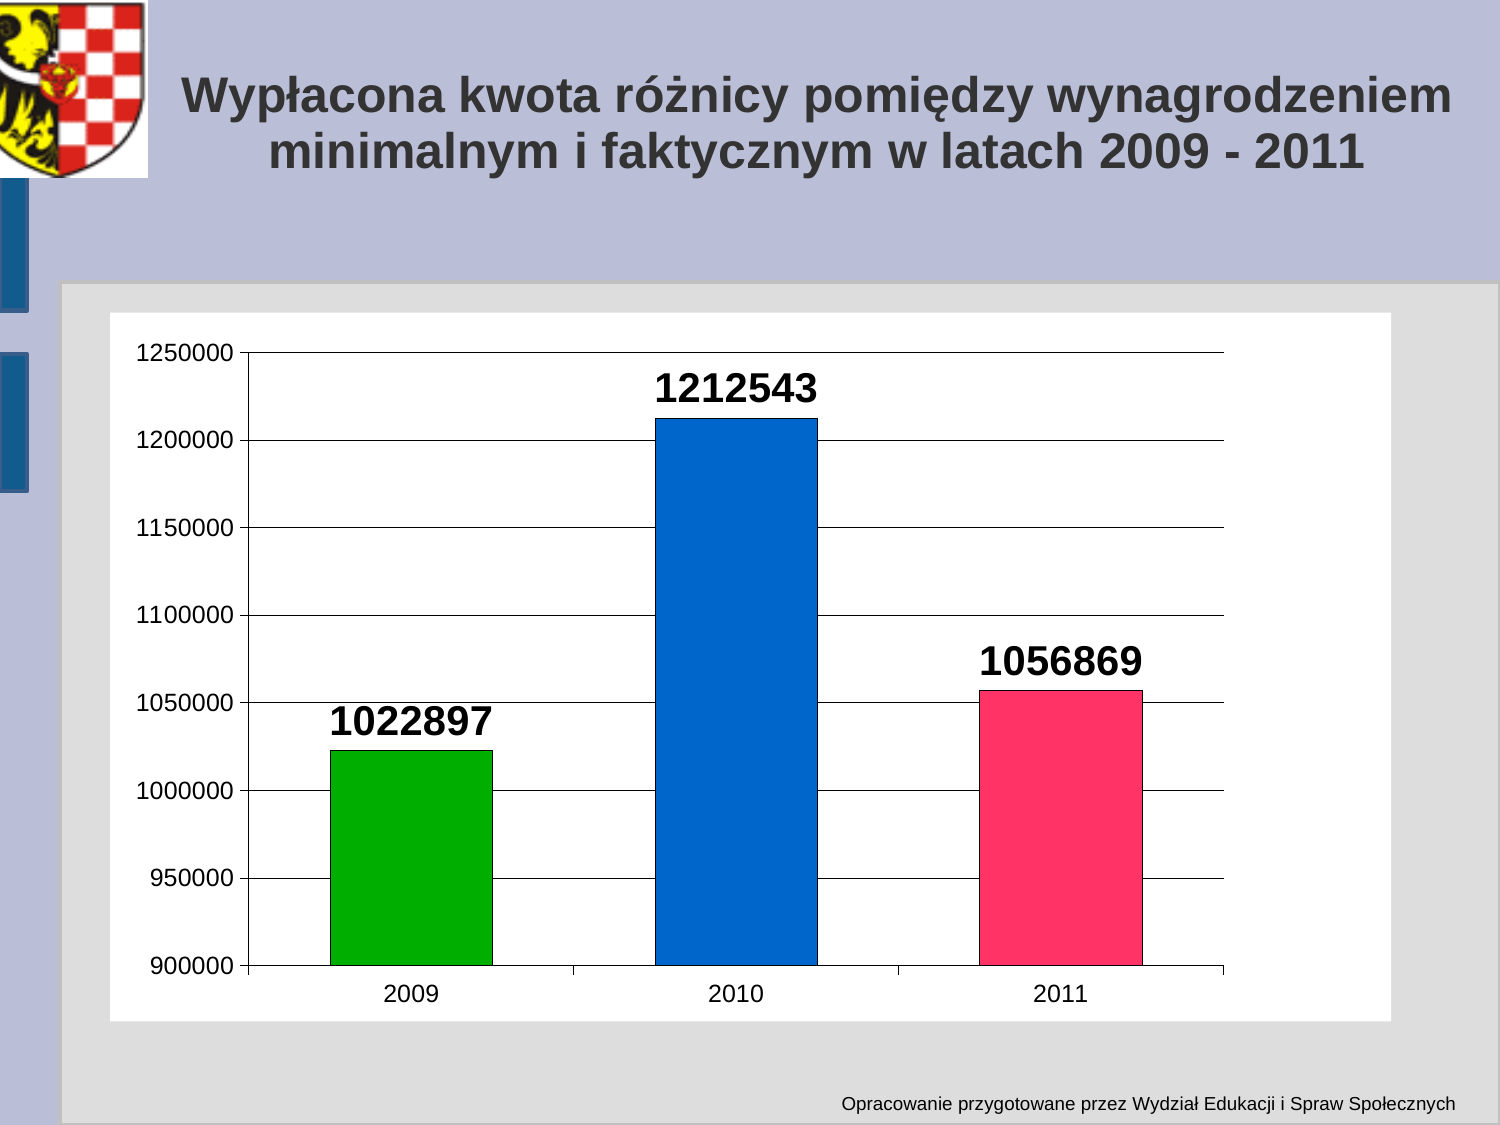

# Wypłacona kwota różnicy pomiędzy wynagrodzeniem minimalnym i faktycznym w latach 2009 - 2011
### Chart
| Category | kwota |
|---|---|
| 2009 | 1022897.0 |
| 2010 | 1212543.0 |
| 2011 | 1056869.0 |Opracowanie przygotowane przez Wydział Edukacji i Spraw Społecznych